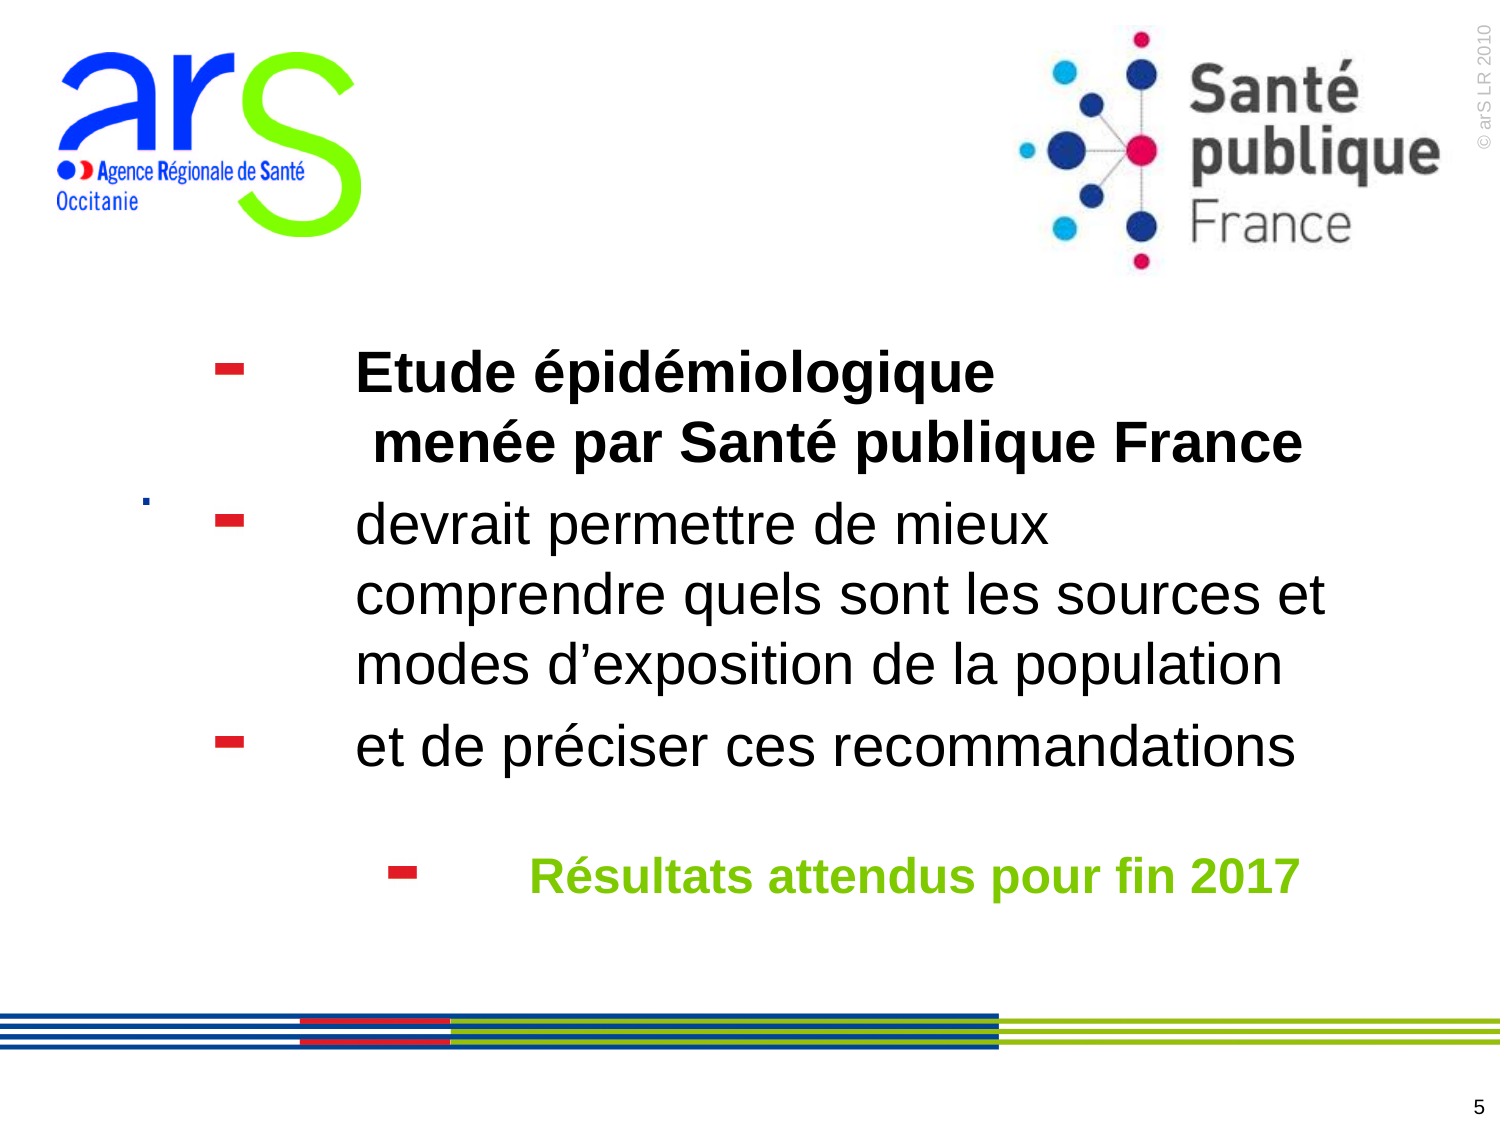

# Etude épidémiologique menée par Santé publique France
devrait permettre de mieux comprendre quels sont les sources et modes d’exposition de la population
et de préciser ces recommandations
.
Résultats attendus pour fin 2017